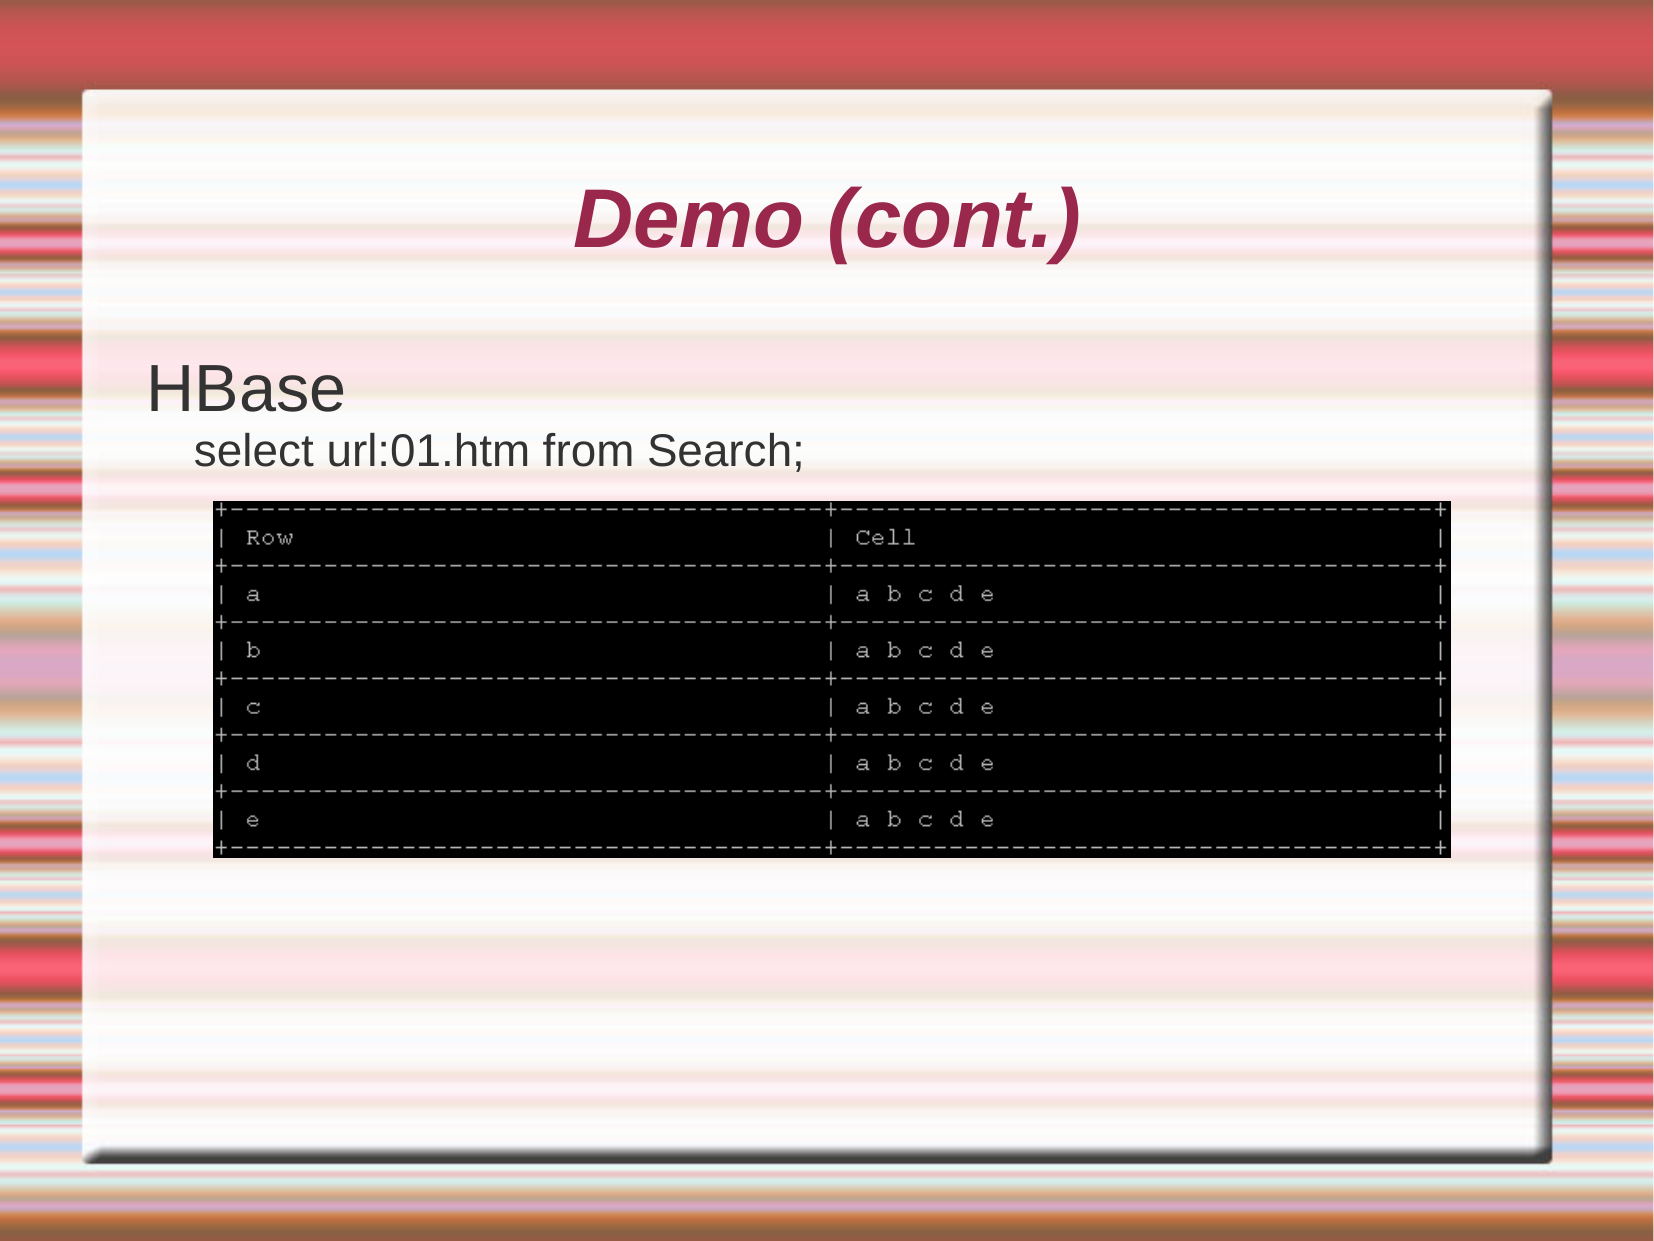

# Demo (cont.)
HBase
select url:01.htm from Search;